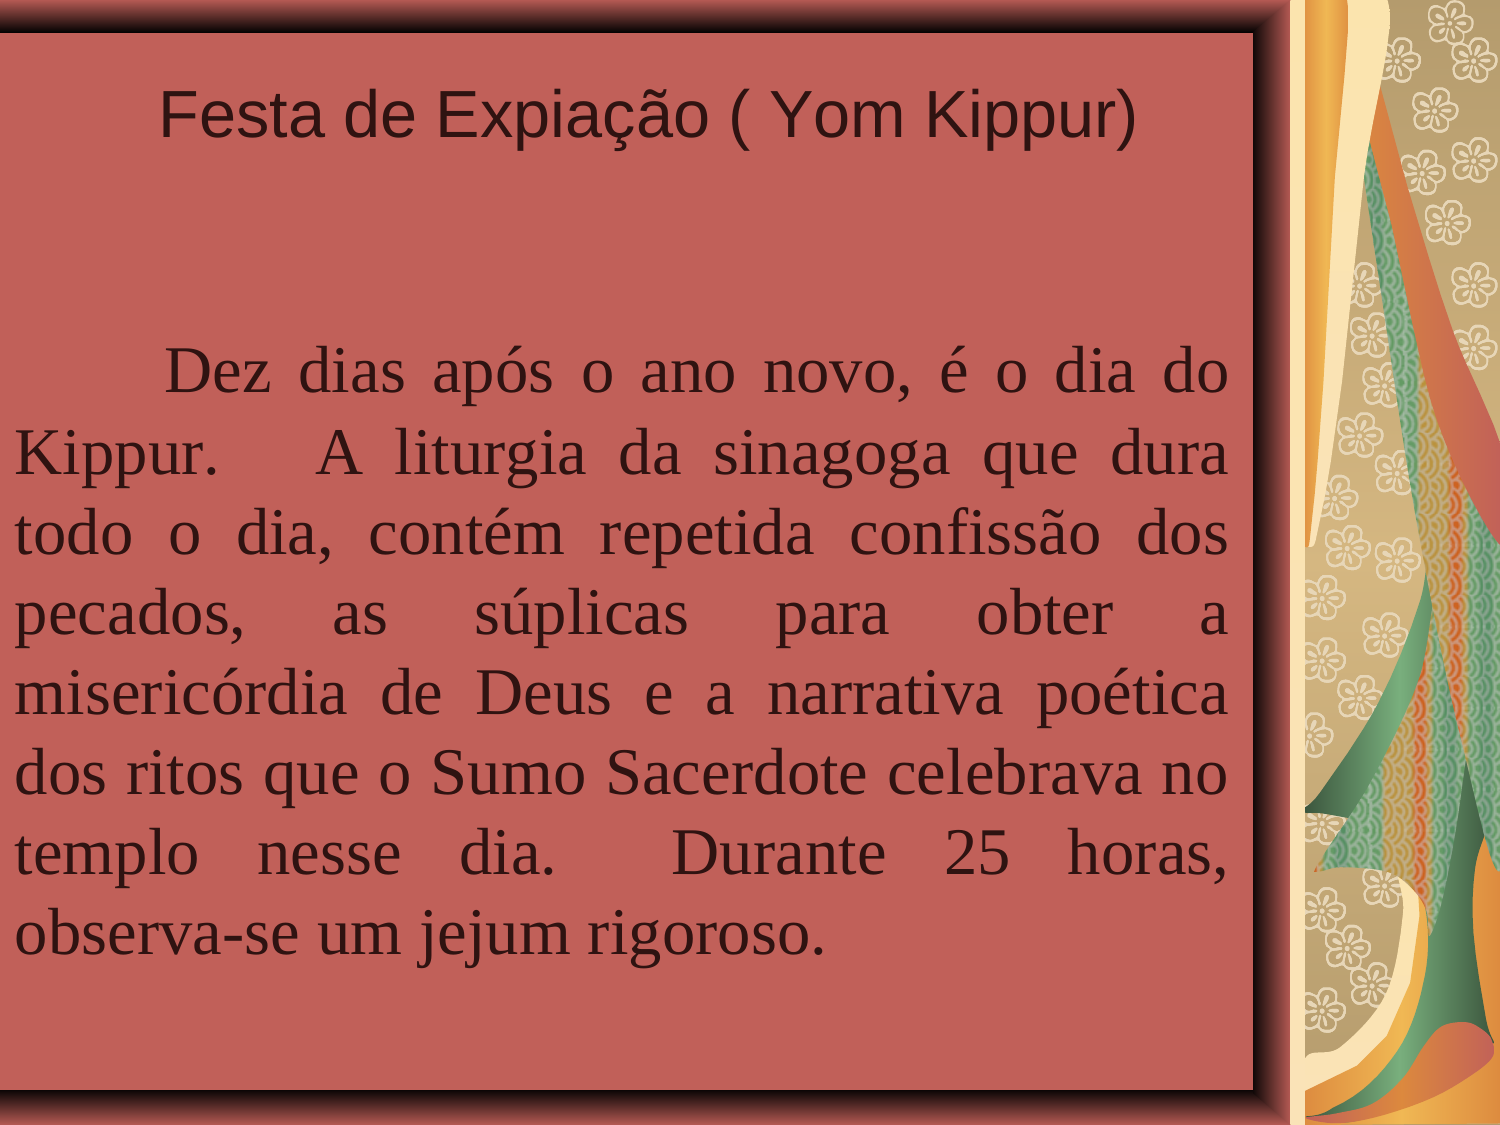

# Festa de Expiação ( Yom Kippur)
	Dez dias após o ano novo, é o dia do Kippur. A liturgia da sinagoga que dura todo o dia, contém repetida confissão dos pecados, as súplicas para obter a misericórdia de Deus e a narrativa poética dos ritos que o Sumo Sacerdote celebrava no templo nesse dia. Durante 25 horas, observa-se um jejum rigoroso.